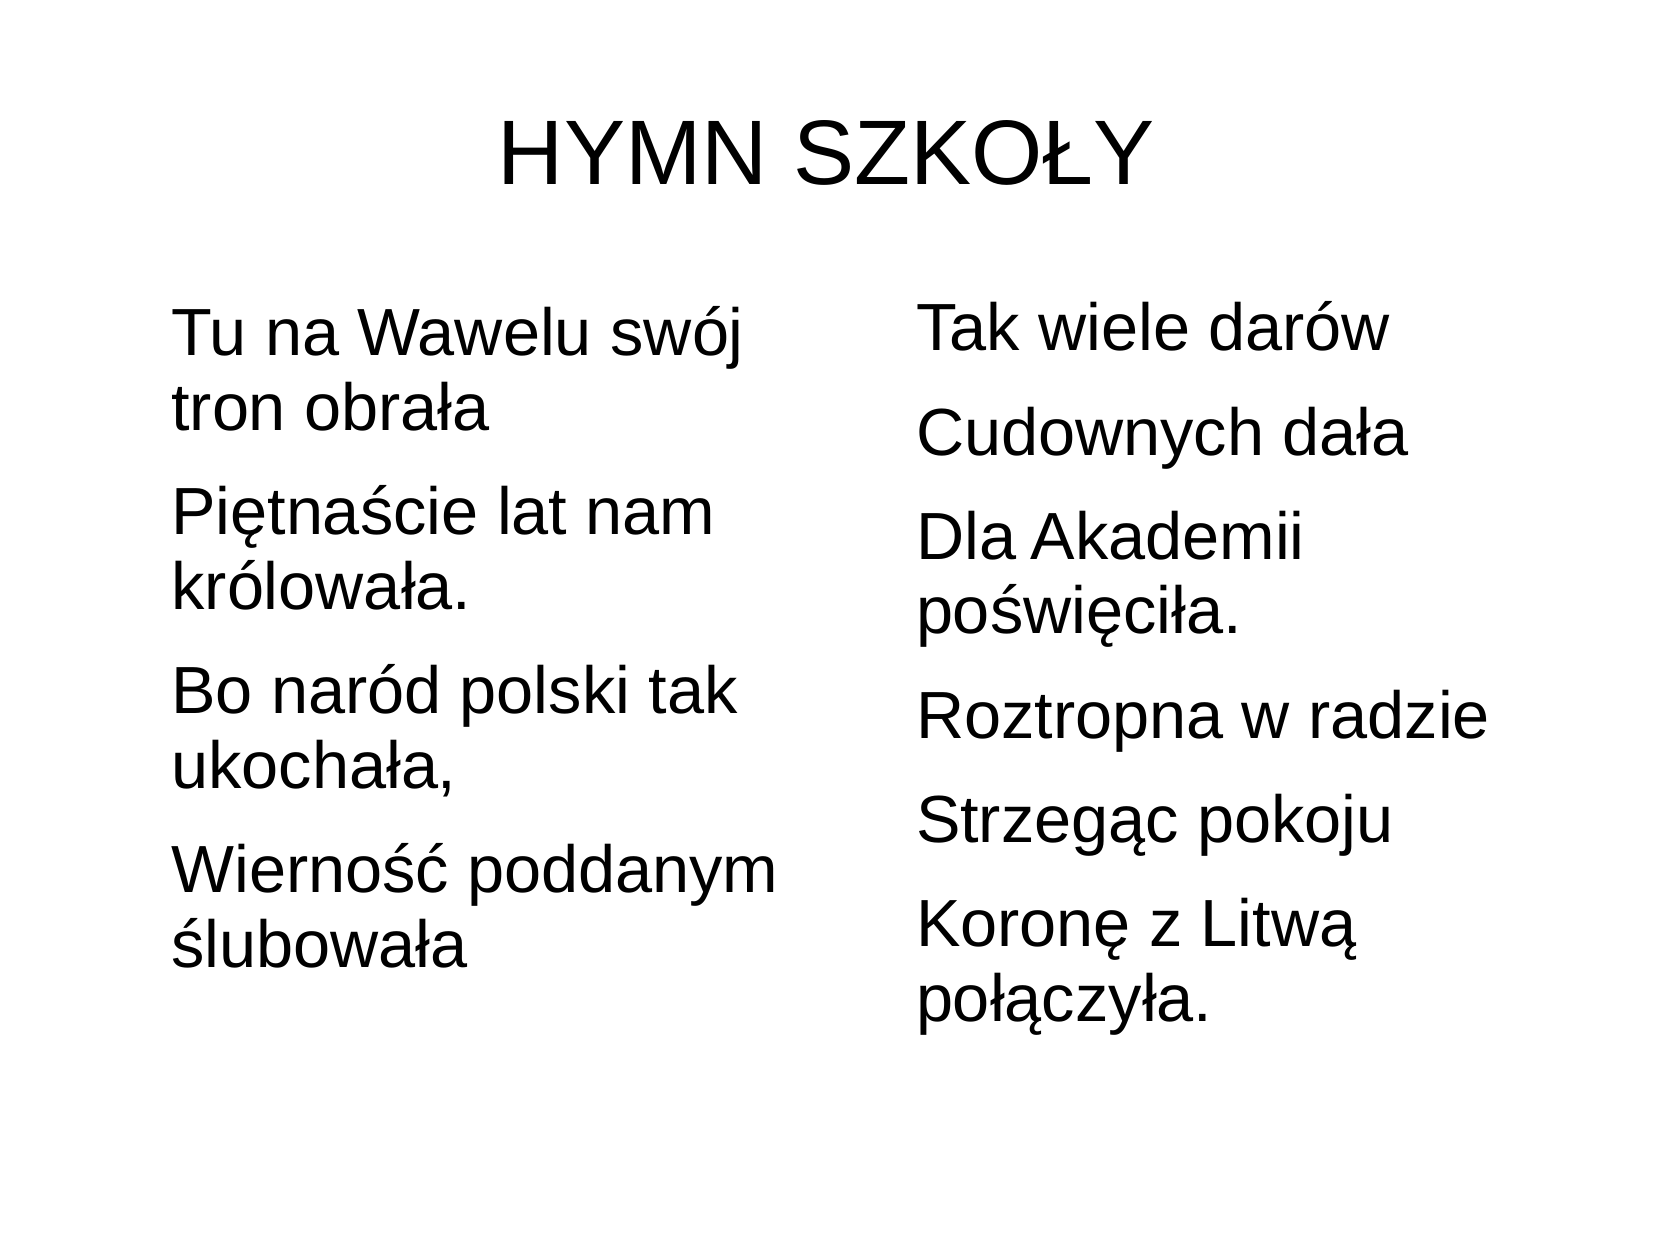

# HYMN SZKOŁY
Tak wiele darów
Cudownych dała
Dla Akademii poświęciła.
Roztropna w radzie
Strzegąc pokoju
Koronę z Litwą połączyła.
Tu na Wawelu swój tron obrała
Piętnaście lat nam królowała.
Bo naród polski tak ukochała,
Wierność poddanym ślubowała